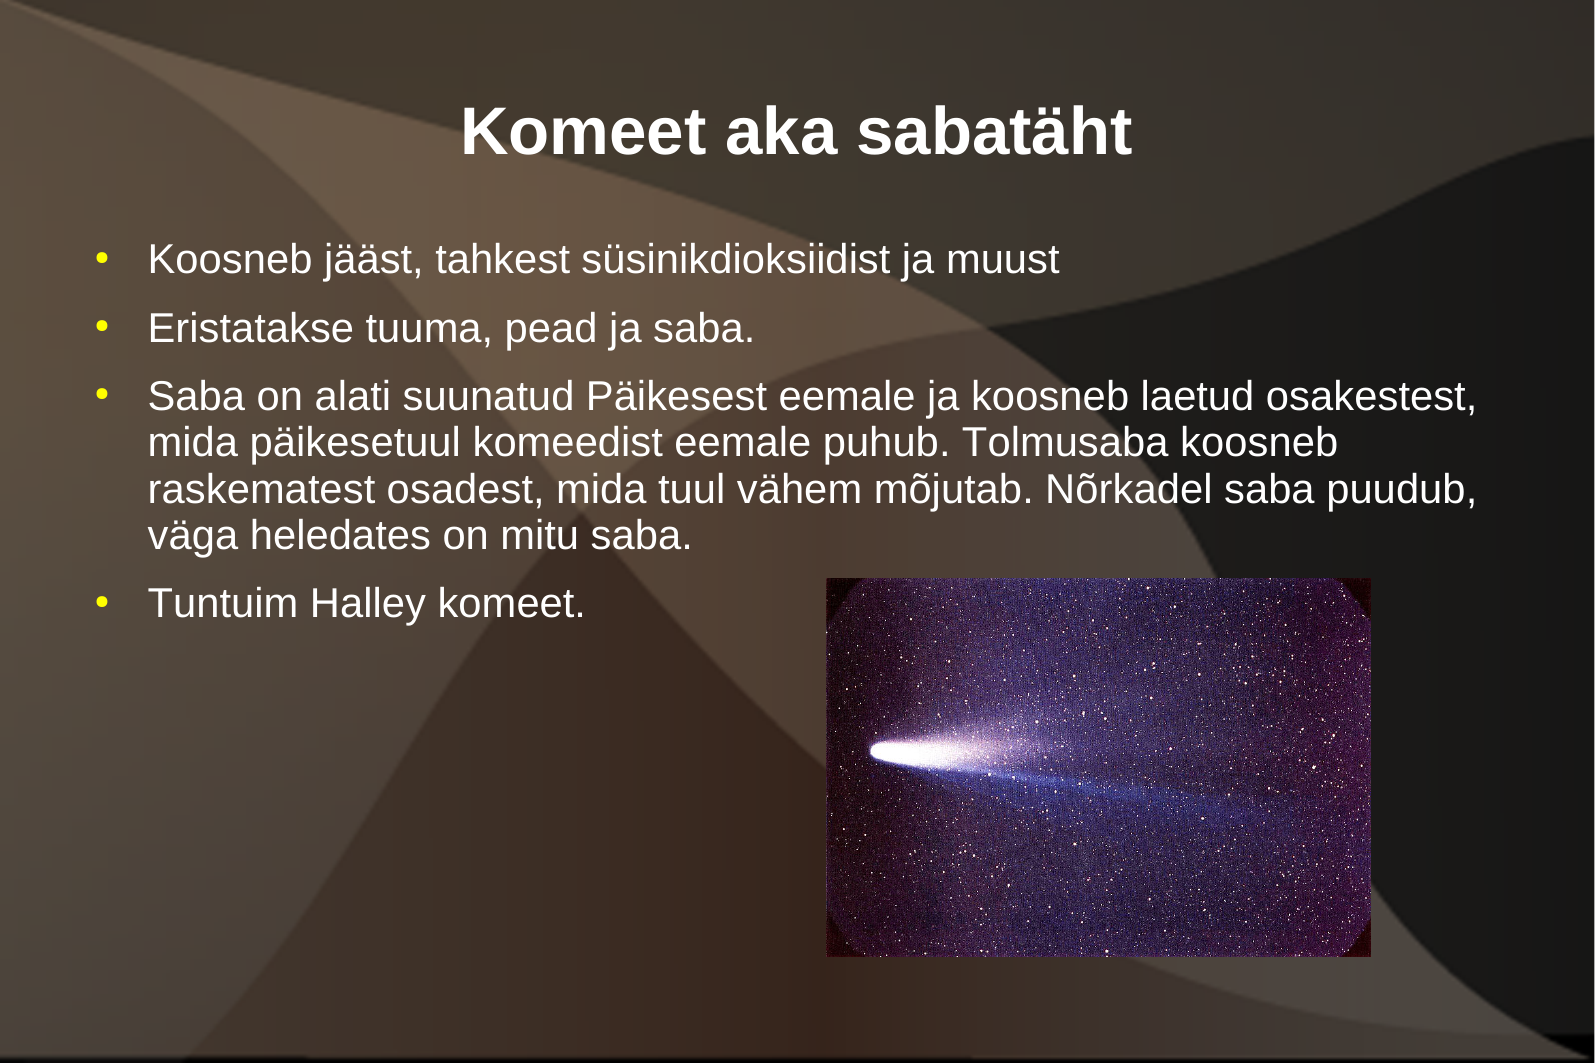

# Komeet aka sabatäht
Koosneb jääst, tahkest süsinikdioksiidist ja muust
Eristatakse tuuma, pead ja saba.
Saba on alati suunatud Päikesest eemale ja koosneb laetud osakestest, mida päikesetuul komeedist eemale puhub. Tolmusaba koosneb raskematest osadest, mida tuul vähem mõjutab. Nõrkadel saba puudub, väga heledates on mitu saba.
Tuntuim Halley komeet.